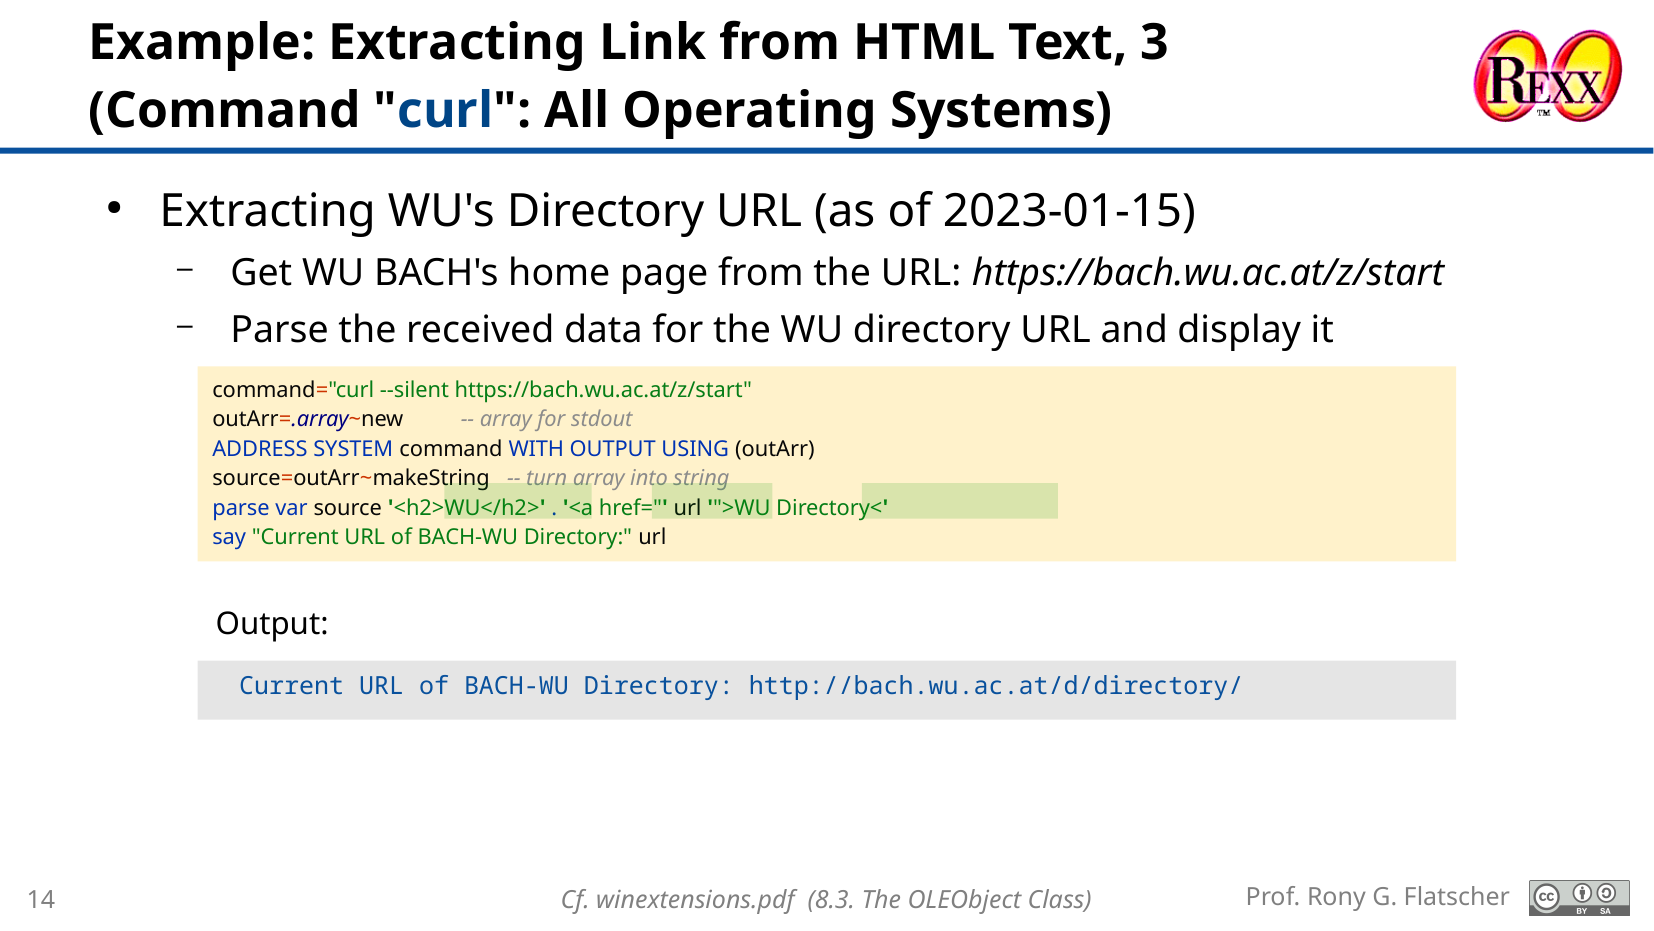

Example: Extracting Link from HTML Text, 3
(Command "curl": All Operating Systems)
# Extracting WU's Directory URL (as of 2023-01-15)
Get WU BACH's home page from the URL: https://bach.wu.ac.at/z/start
Parse the received data for the WU directory URL and display it
command="curl --silent https://bach.wu.ac.at/z/start"
outArr=.array~new -- array for stdout
ADDRESS SYSTEM command WITH OUTPUT USING (outArr)
source=outArr~makeString -- turn array into string
parse var source '<h2>WU</h2>' . '<a href="' url '">WU Directory<'
say "Current URL of BACH-WU Directory:" url
Output:
 Current URL of BACH-WU Directory: http://bach.wu.ac.at/d/directory/
Cf. winextensions.pdf (8.3. The OLEObject Class)